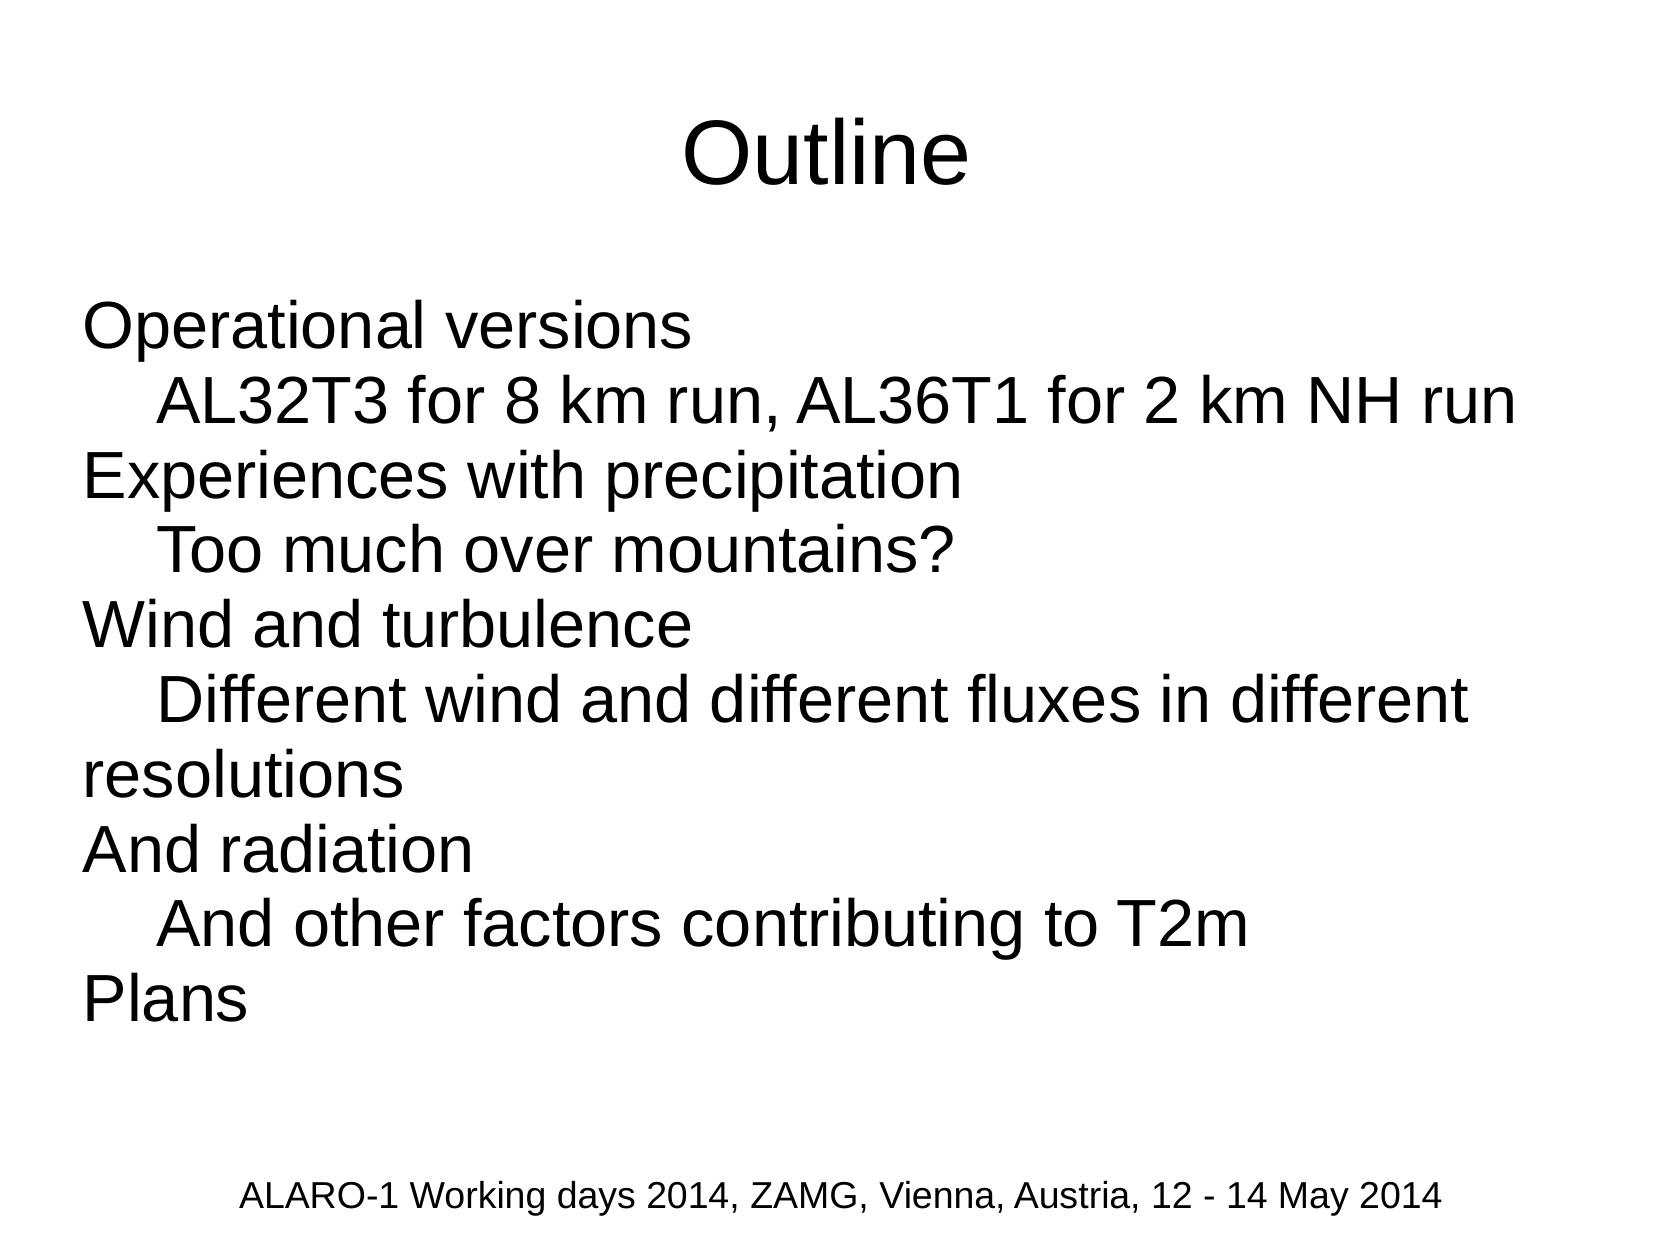

# Outline
Operational versions
	AL32T3 for 8 km run, AL36T1 for 2 km NH run
Experiences with precipitation
	Too much over mountains?
Wind and turbulence
	Different wind and different fluxes in different resolutions
And radiation
	And other factors contributing to T2m
Plans
ALARO-1 Working days 2014, ZAMG, Vienna, Austria, 12 - 14 May 2014